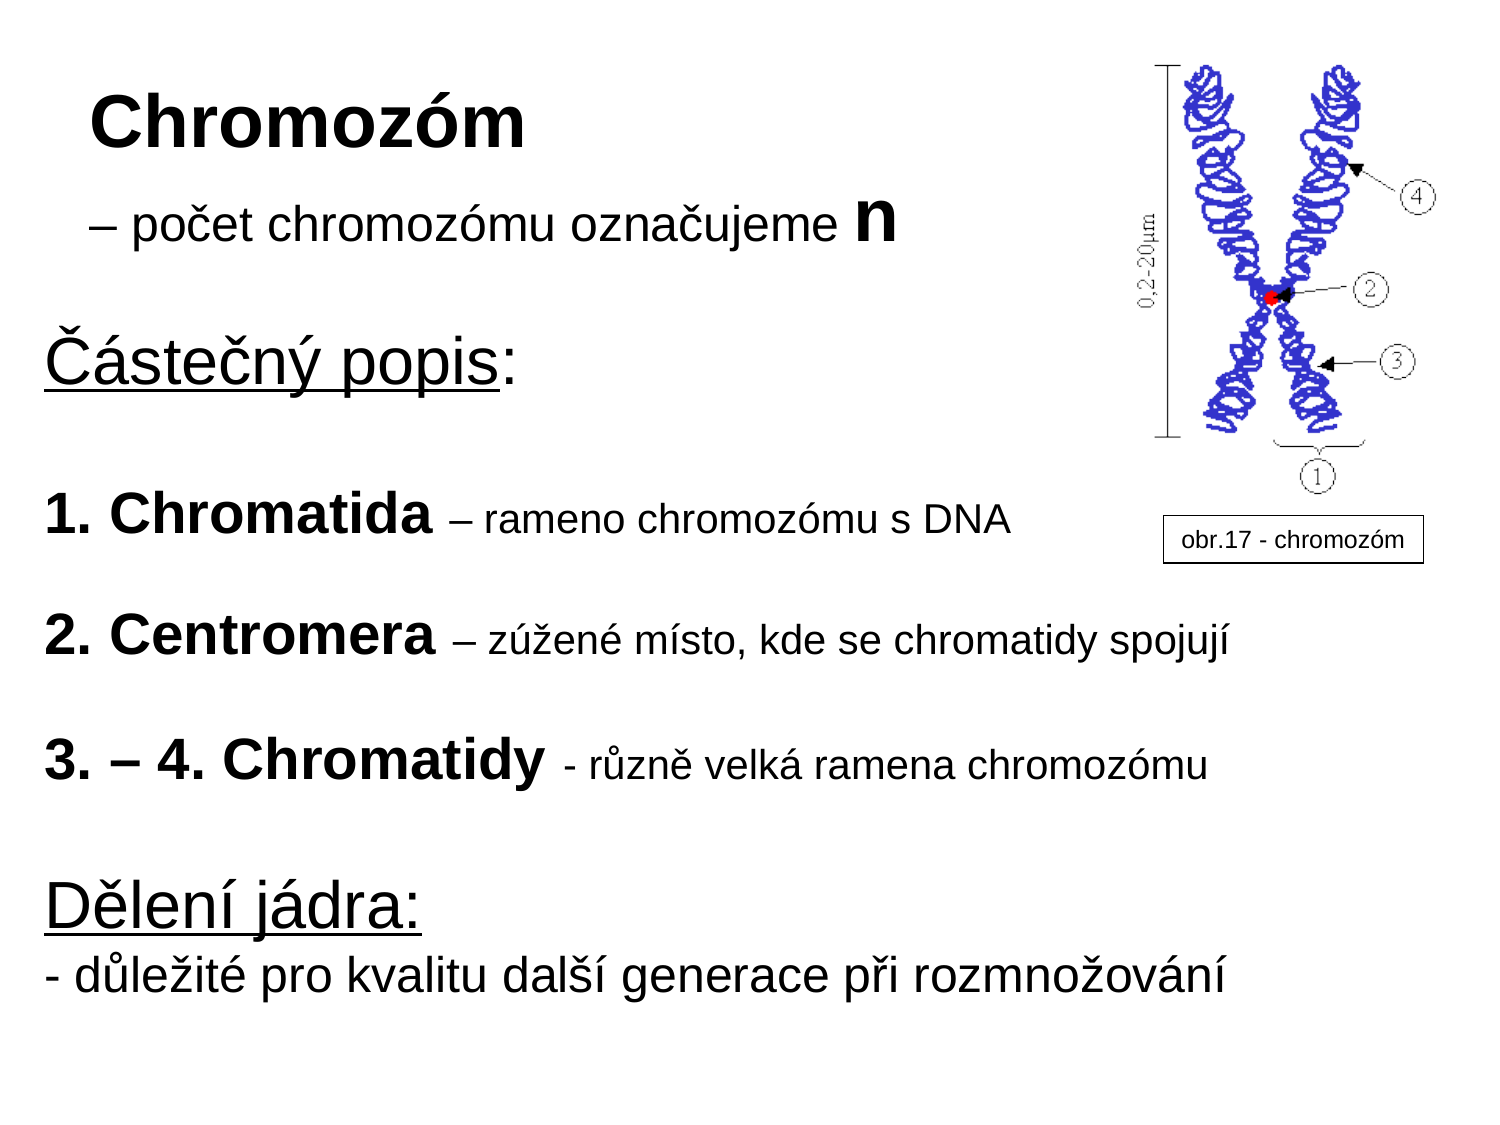

# Chromozóm – počet chromozómu označujeme n
Částečný popis:
1. Chromatida – rameno chromozómu s DNA
2. Centromera – zúžené místo, kde se chromatidy spojují
3. – 4. Chromatidy - různě velká ramena chromozómu
Dělení jádra:
- důležité pro kvalitu další generace při rozmnožování
obr.17 - chromozóm